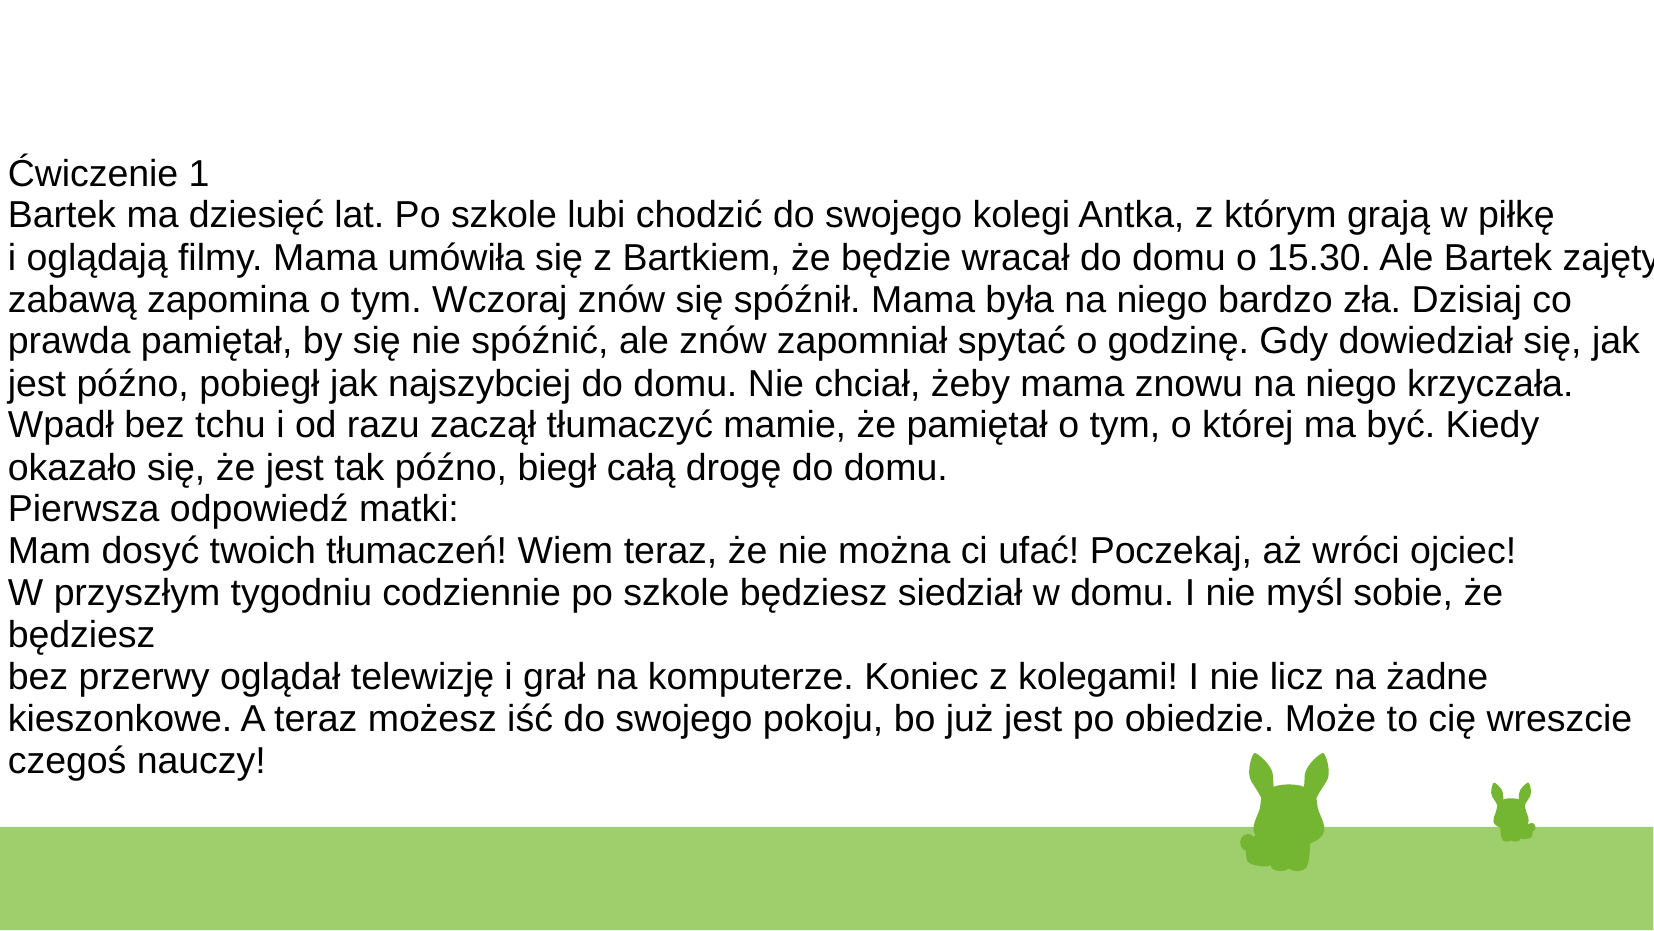

Ćwiczenie 1
Bartek ma dziesięć lat. Po szkole lubi chodzić do swojego kolegi Antka, z którym grają w piłkę
i oglądają filmy. Mama umówiła się z Bartkiem, że będzie wracał do domu o 15.30. Ale Bartek zajęty
zabawą zapomina o tym. Wczoraj znów się spóźnił. Mama była na niego bardzo zła. Dzisiaj co
prawda pamiętał, by się nie spóźnić, ale znów zapomniał spytać o godzinę. Gdy dowiedział się, jak
jest późno, pobiegł jak najszybciej do domu. Nie chciał, żeby mama znowu na niego krzyczała.
Wpadł bez tchu i od razu zaczął tłumaczyć mamie, że pamiętał o tym, o której ma być. Kiedy
okazało się, że jest tak późno, biegł całą drogę do domu.
Pierwsza odpowiedź matki:
Mam dosyć twoich tłumaczeń! Wiem teraz, że nie można ci ufać! Poczekaj, aż wróci ojciec!
W przyszłym tygodniu codziennie po szkole będziesz siedział w domu. I nie myśl sobie, że będziesz
bez przerwy oglądał telewizję i grał na komputerze. Koniec z kolegami! I nie licz na żadne
kieszonkowe. A teraz możesz iść do swojego pokoju, bo już jest po obiedzie. Może to cię wreszcie
czegoś nauczy!